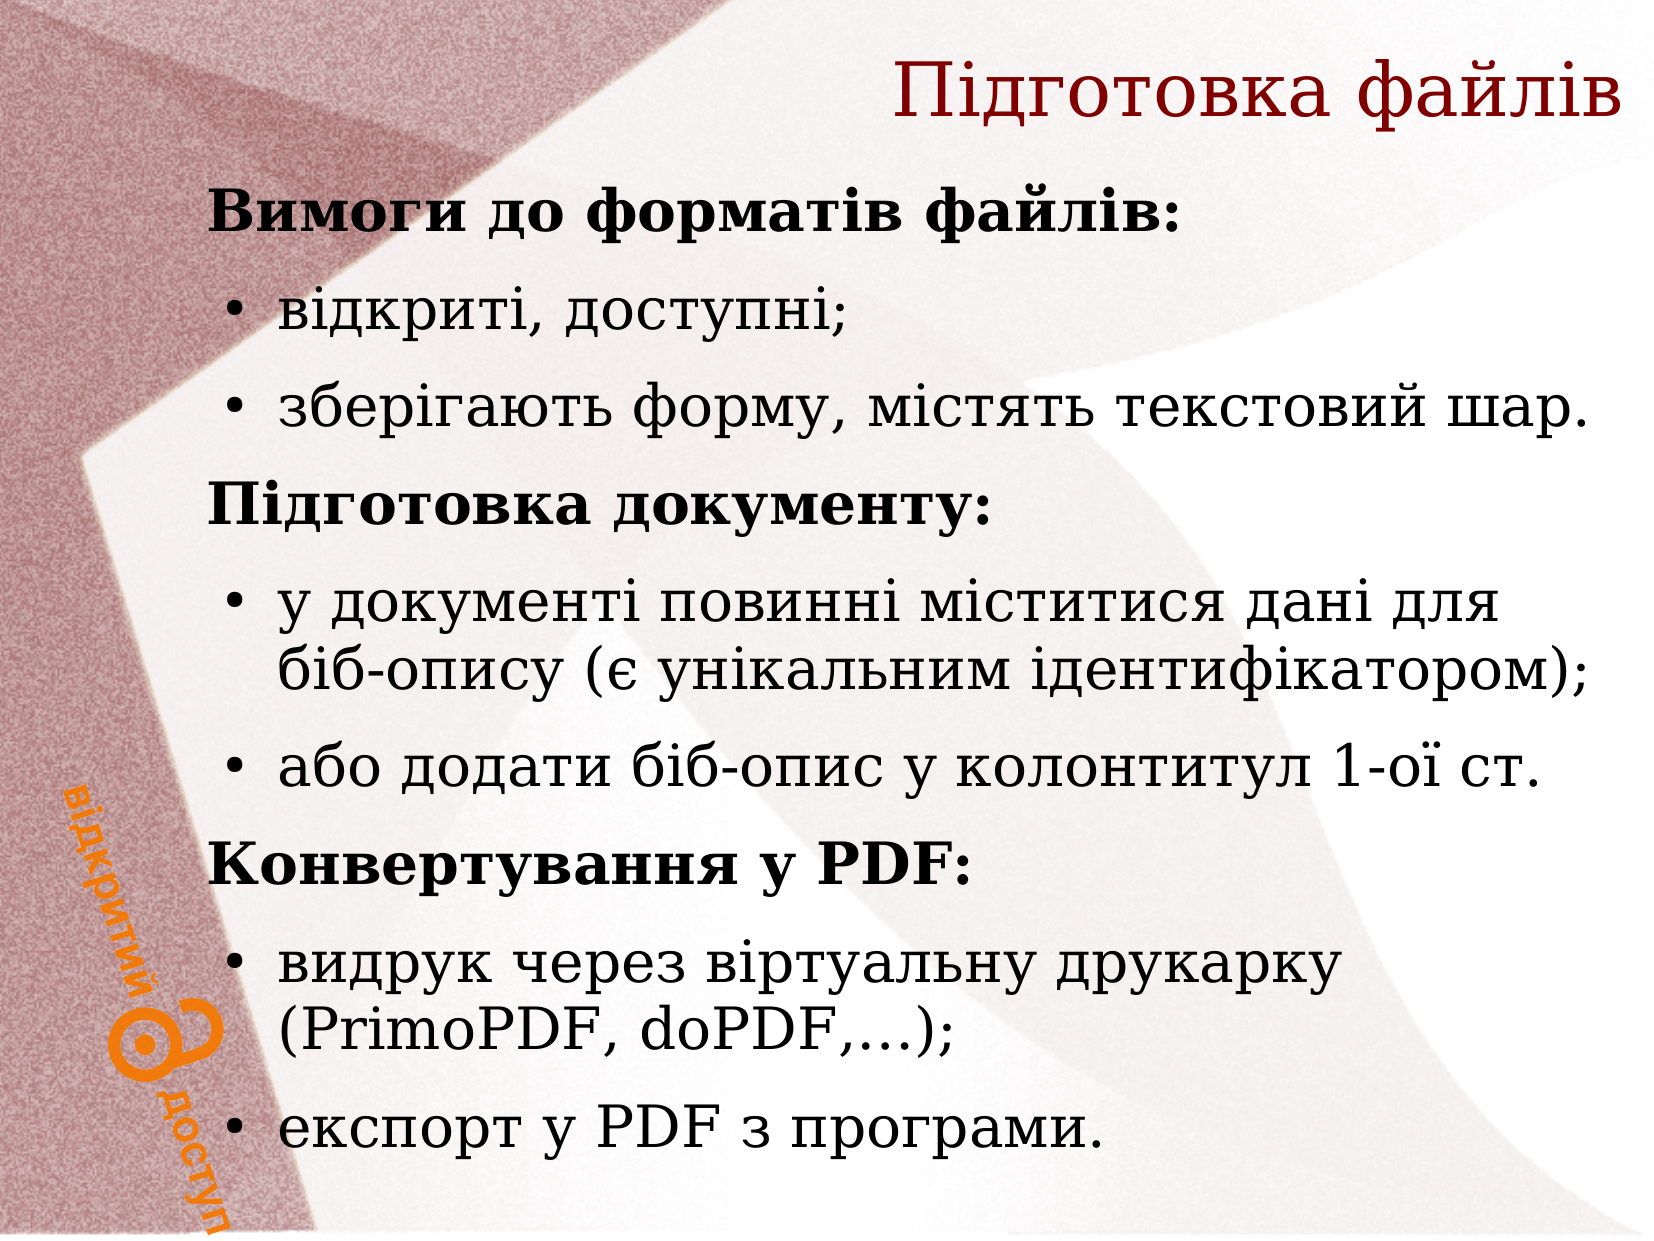

# Підготовка файлів
Вимоги до форматів файлів:
відкриті, доступні;
зберігають форму, містять текстовий шар.
Підготовка документу:
у документі повинні міститися дані для біб-опису (є унікальним ідентифікатором);
або додати біб-опис у колонтитул 1-ої ст.
Конвертування у PDF:
видрук через віртуальну друкарку (PrimoPDF, doPDF,…);
експорт у PDF з програми.